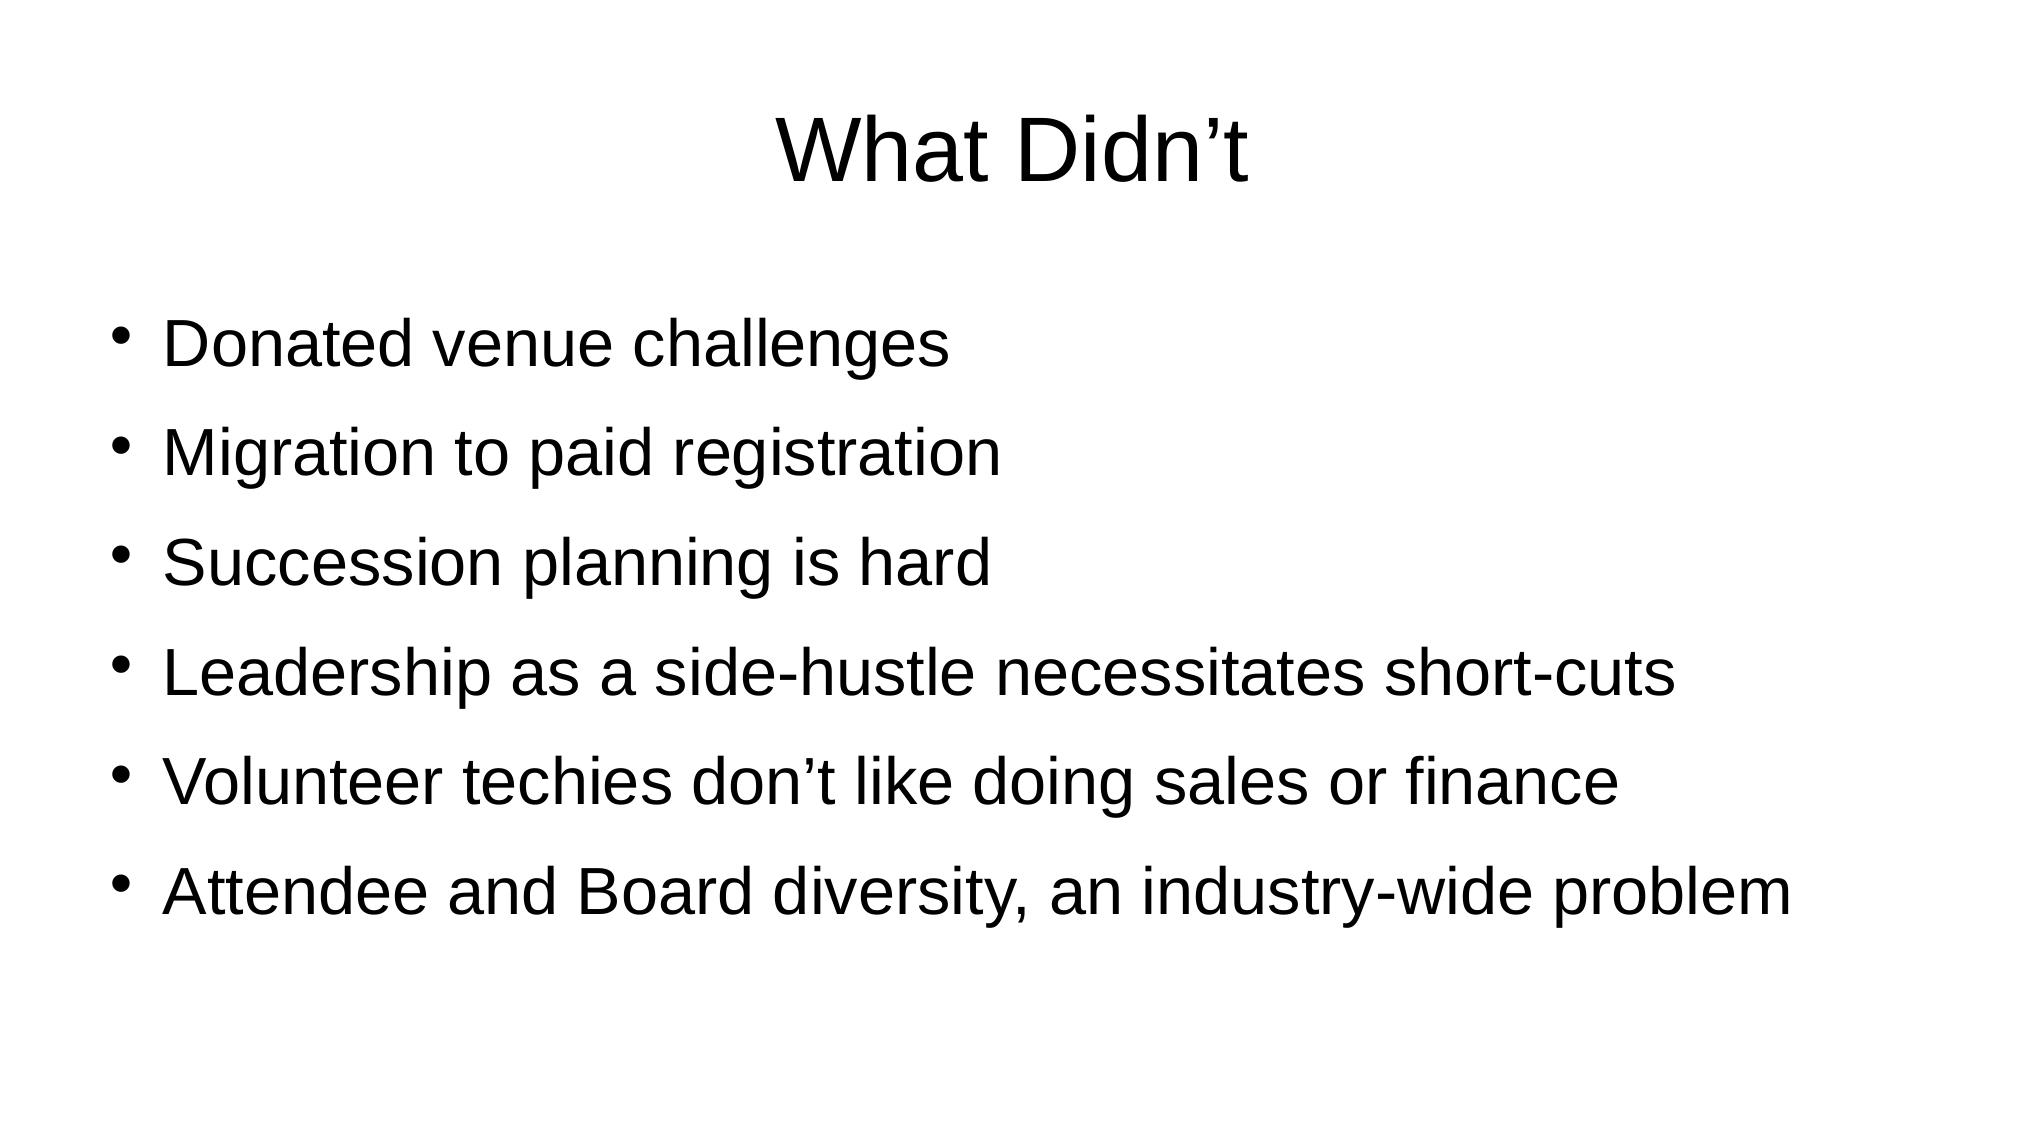

# What Didn’t
Donated venue challenges
Migration to paid registration
Succession planning is hard
Leadership as a side-hustle necessitates short-cuts
Volunteer techies don’t like doing sales or finance
Attendee and Board diversity, an industry-wide problem